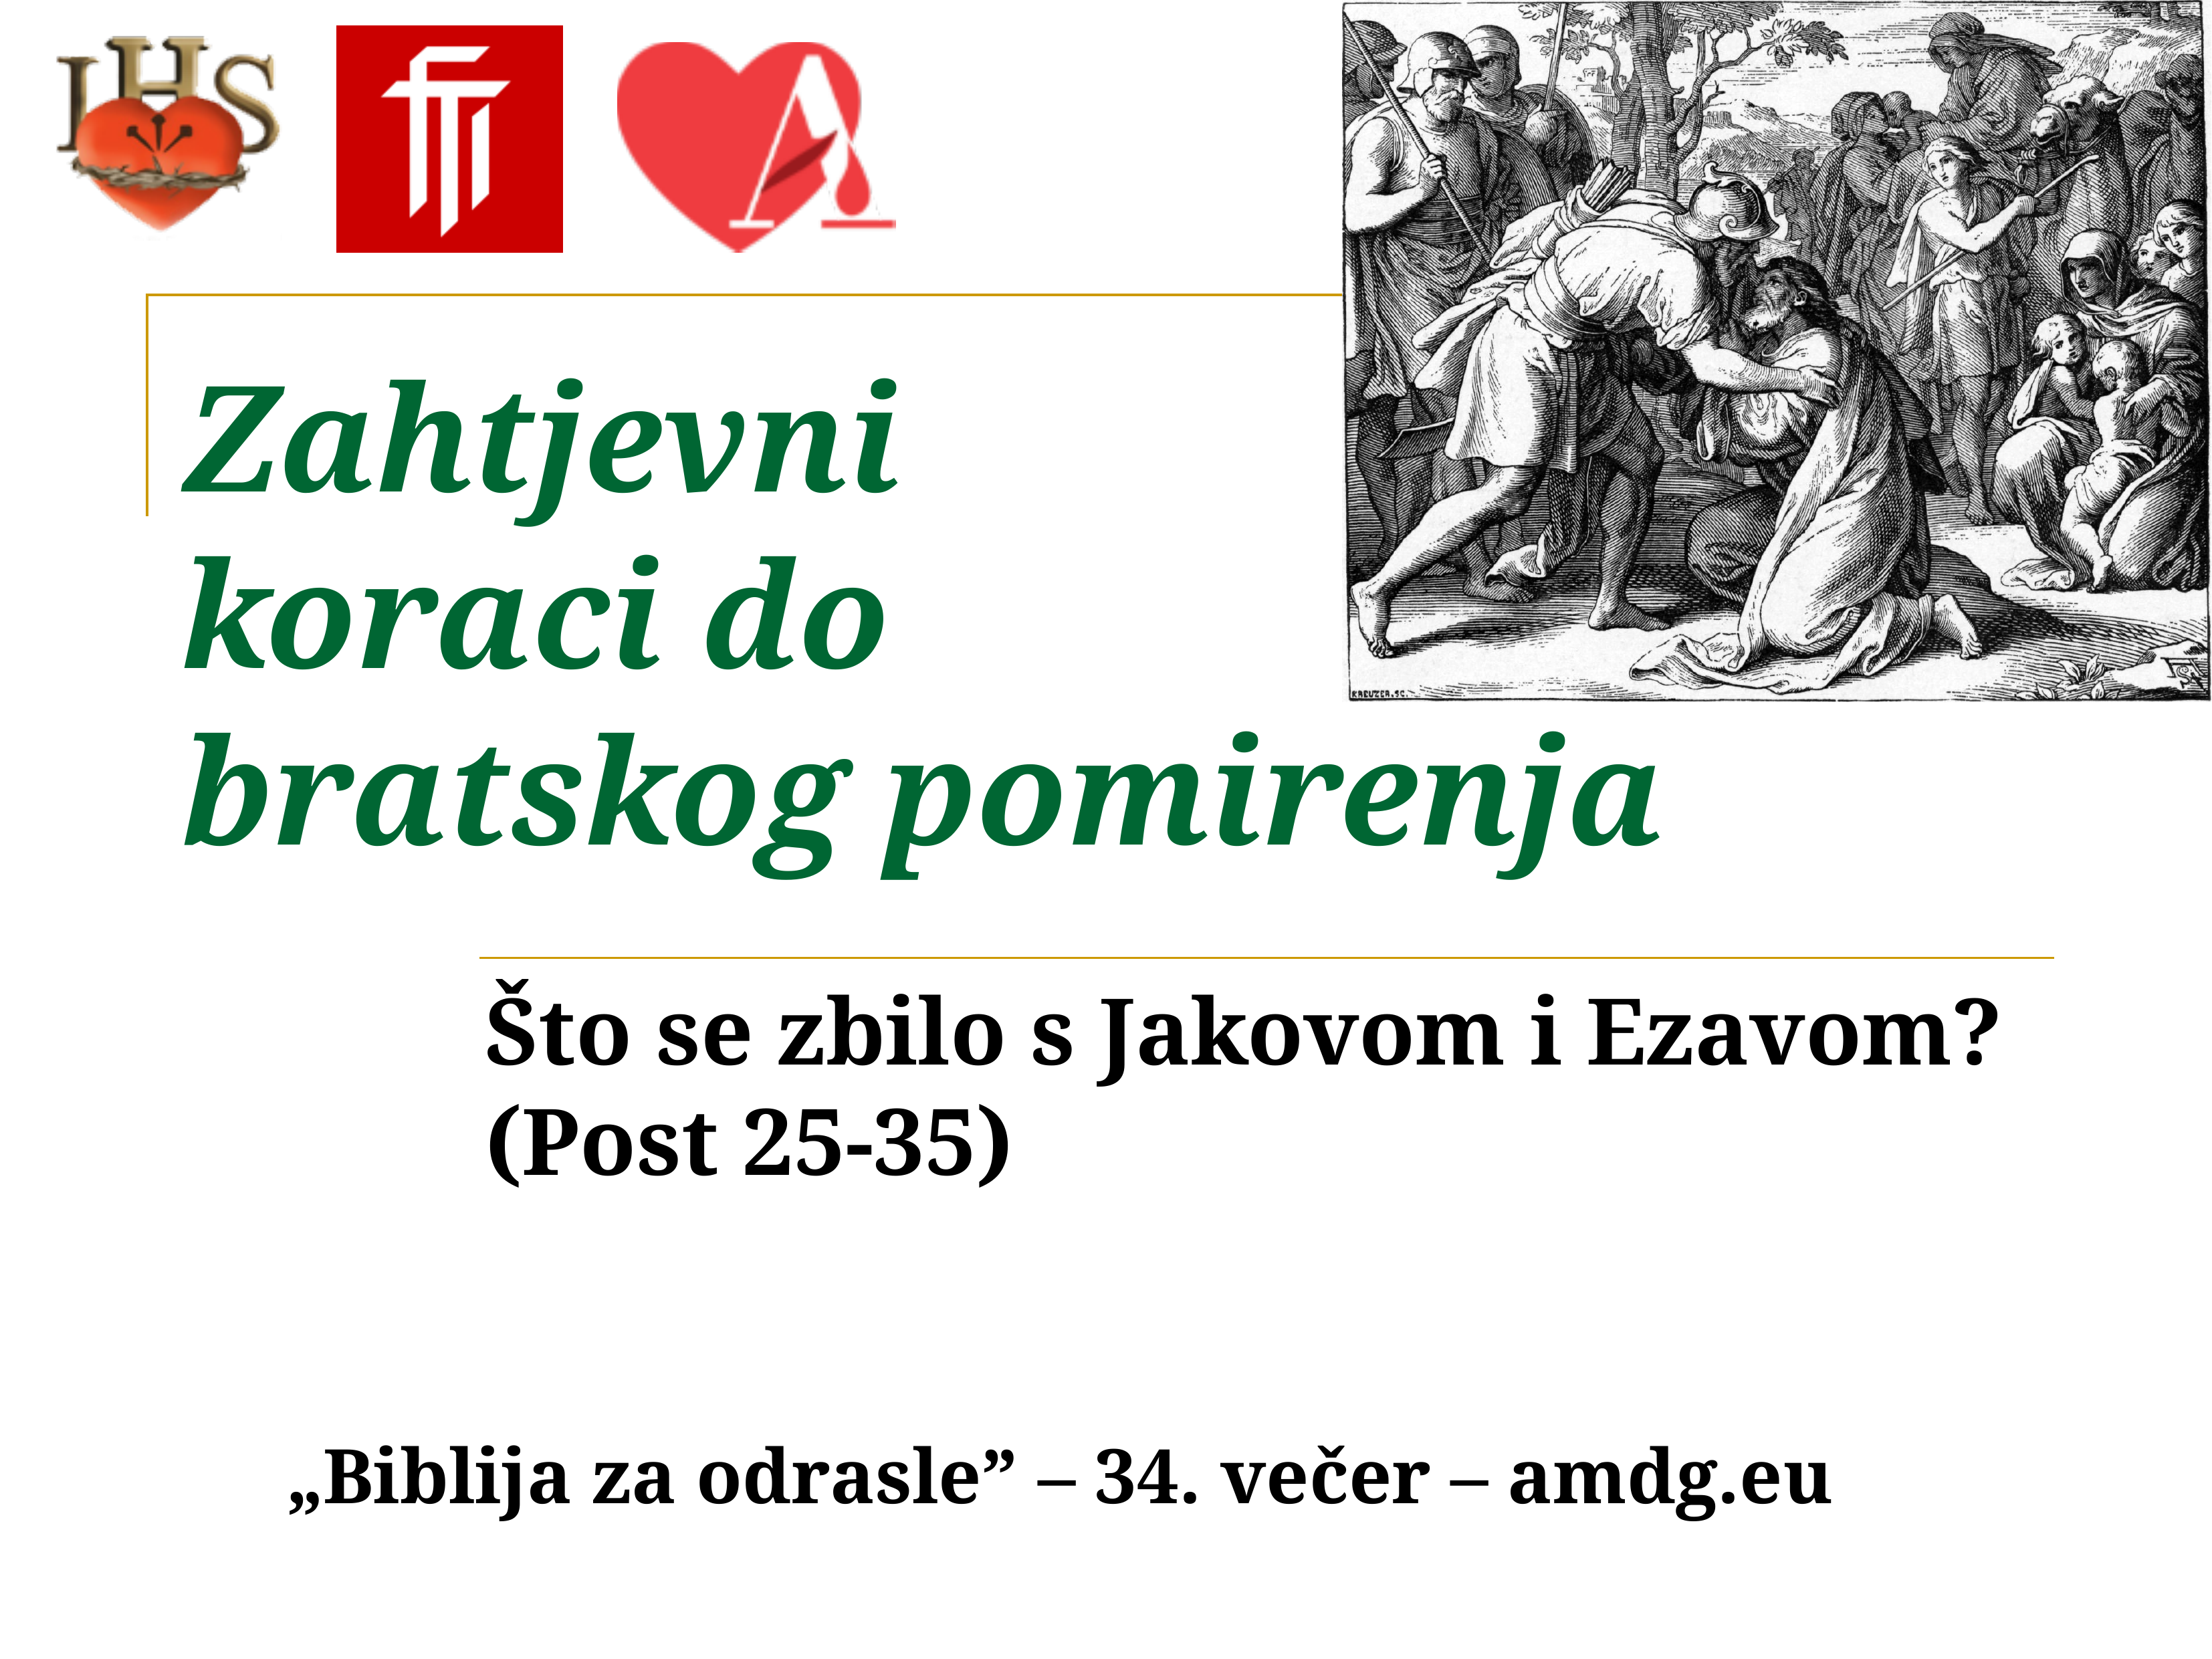

# Zahtjevni koraci do bratskog pomirenja
Što se zbilo s Jakovom i Ezavom?
(Post 25-35)
„Biblija za odrasle” – 34. večer – amdg.eu